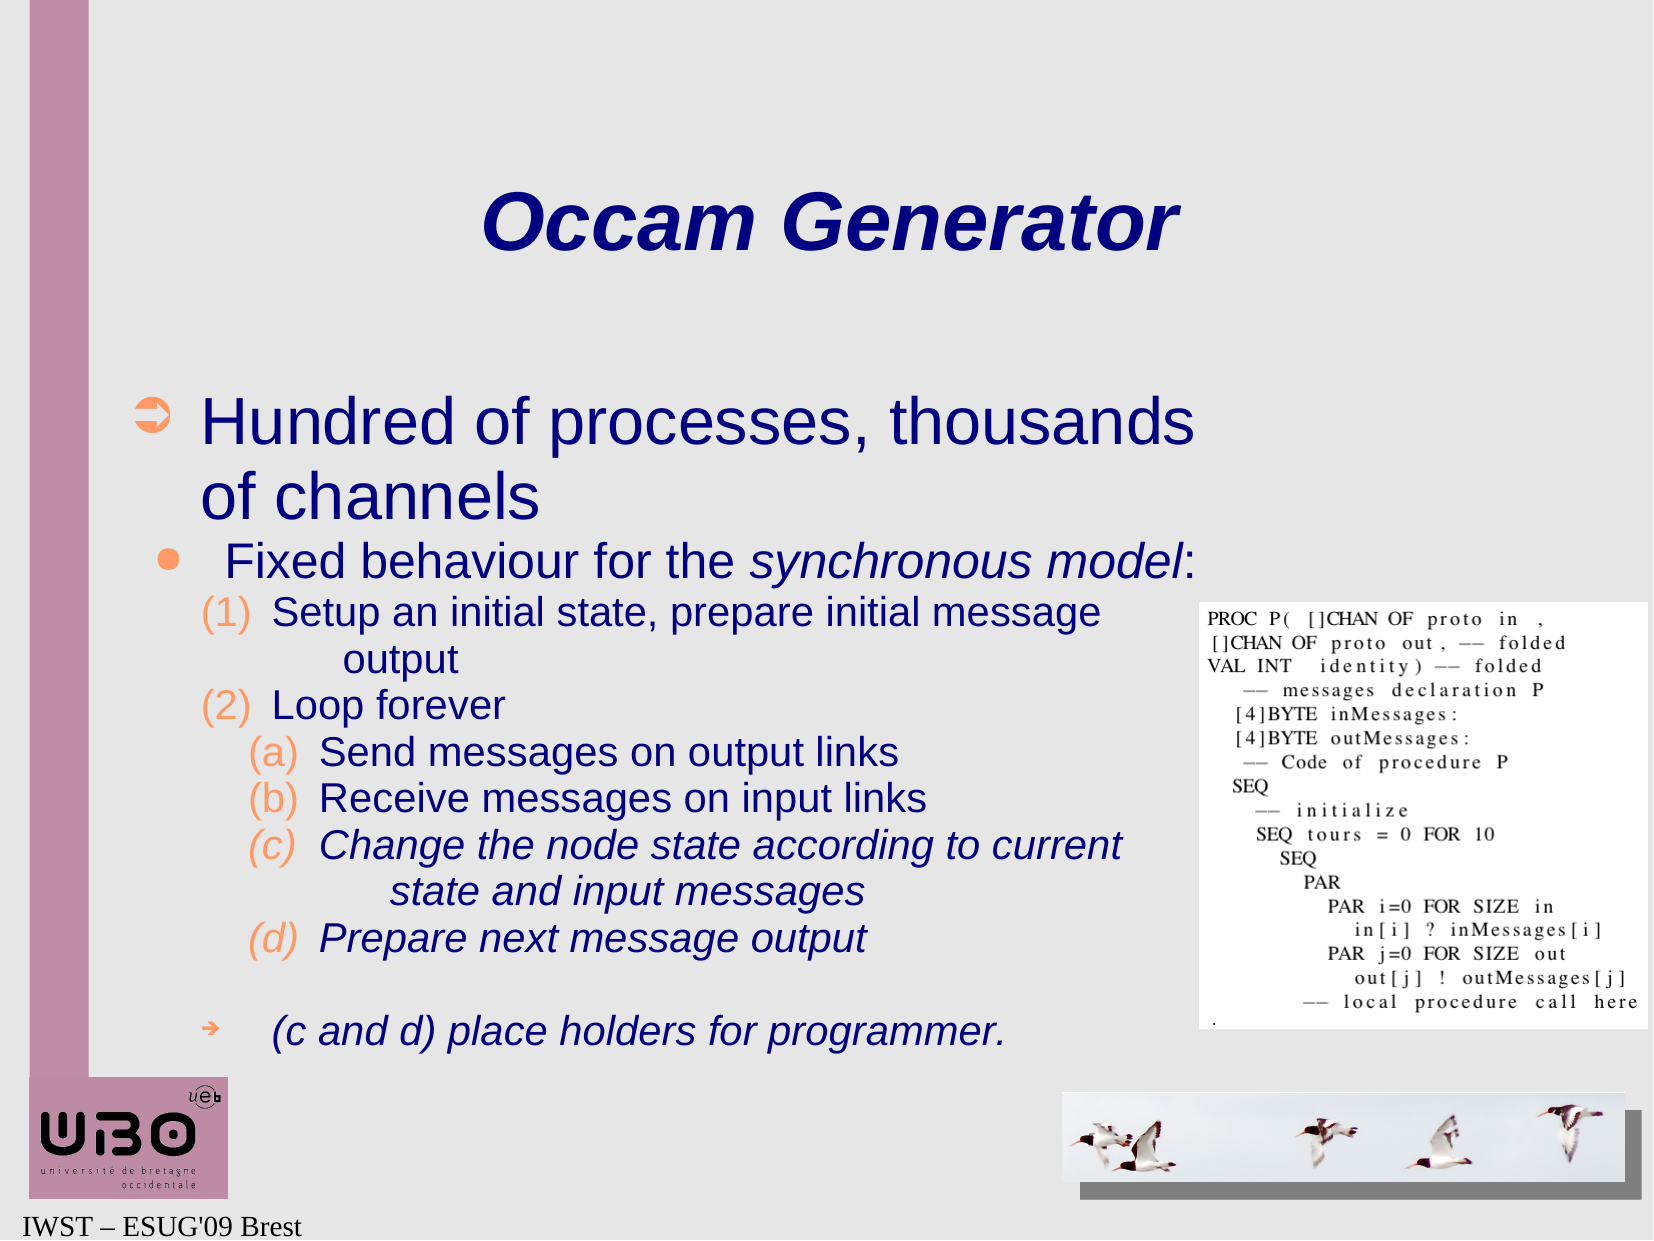

# Occam Generator
Hundred of processes, thousands of channels
Fixed behaviour for the synchronous model:
Setup an initial state, prepare initial message output
Loop forever
Send messages on output links
Receive messages on input links
Change the node state according to current state and input messages
Prepare next message output
(c and d) place holders for programmer.